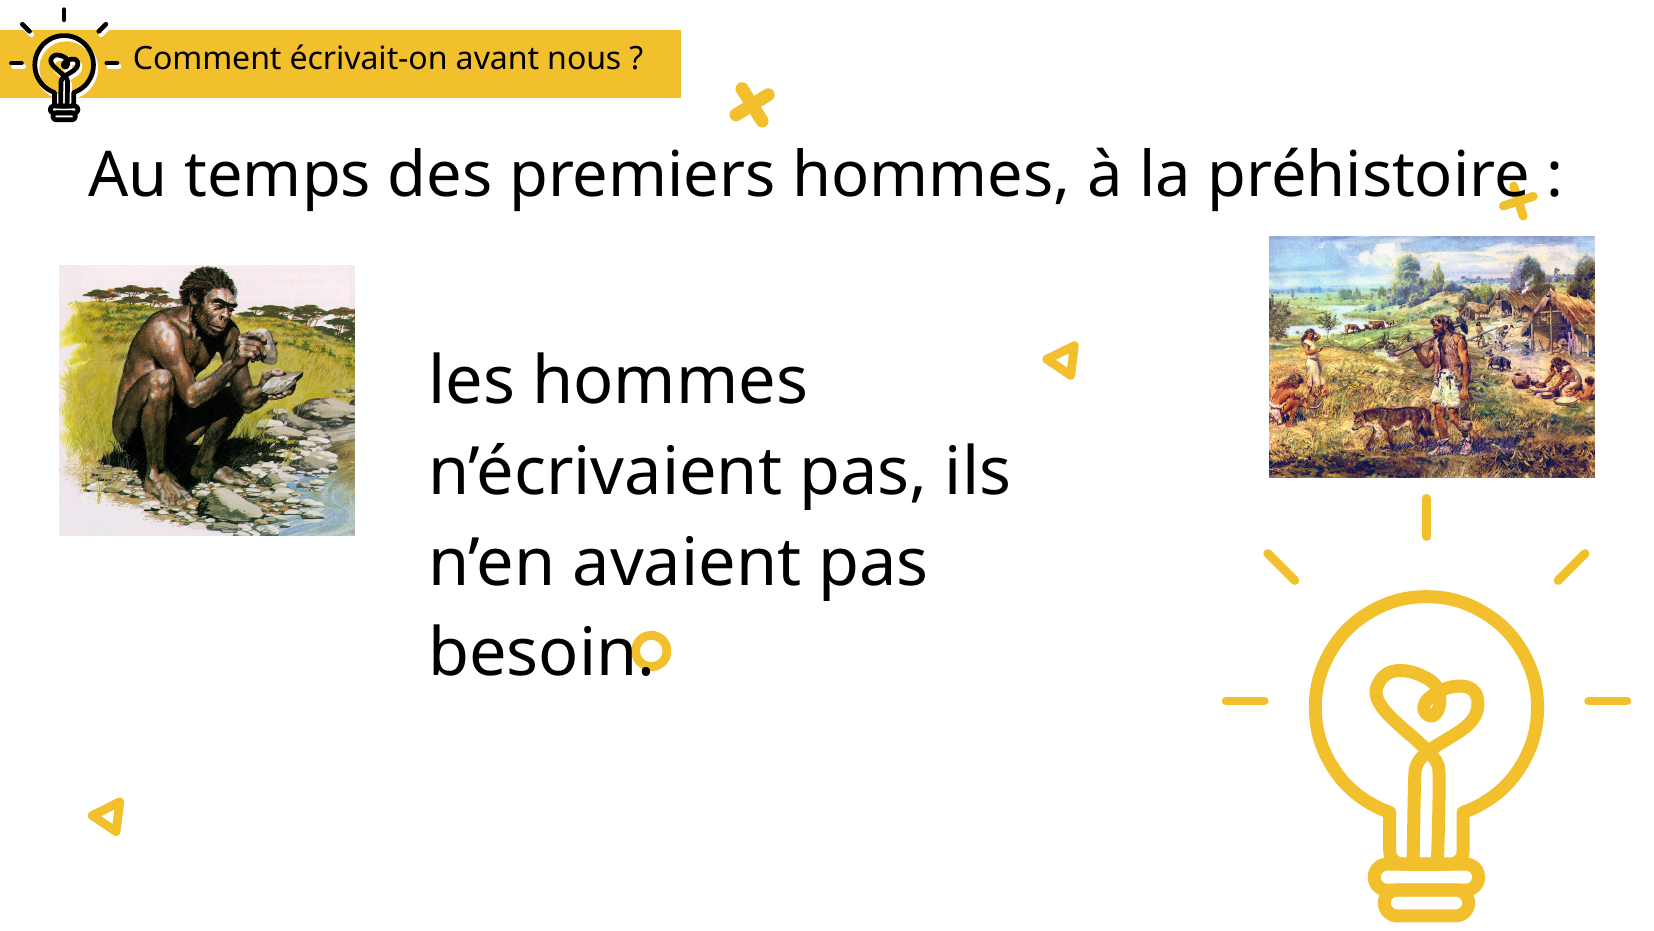

Comment écrivait-on avant nous ?
# Au temps des premiers hommes, à la préhistoire :
les hommes n’écrivaient pas, ils n’en avaient pas besoin.